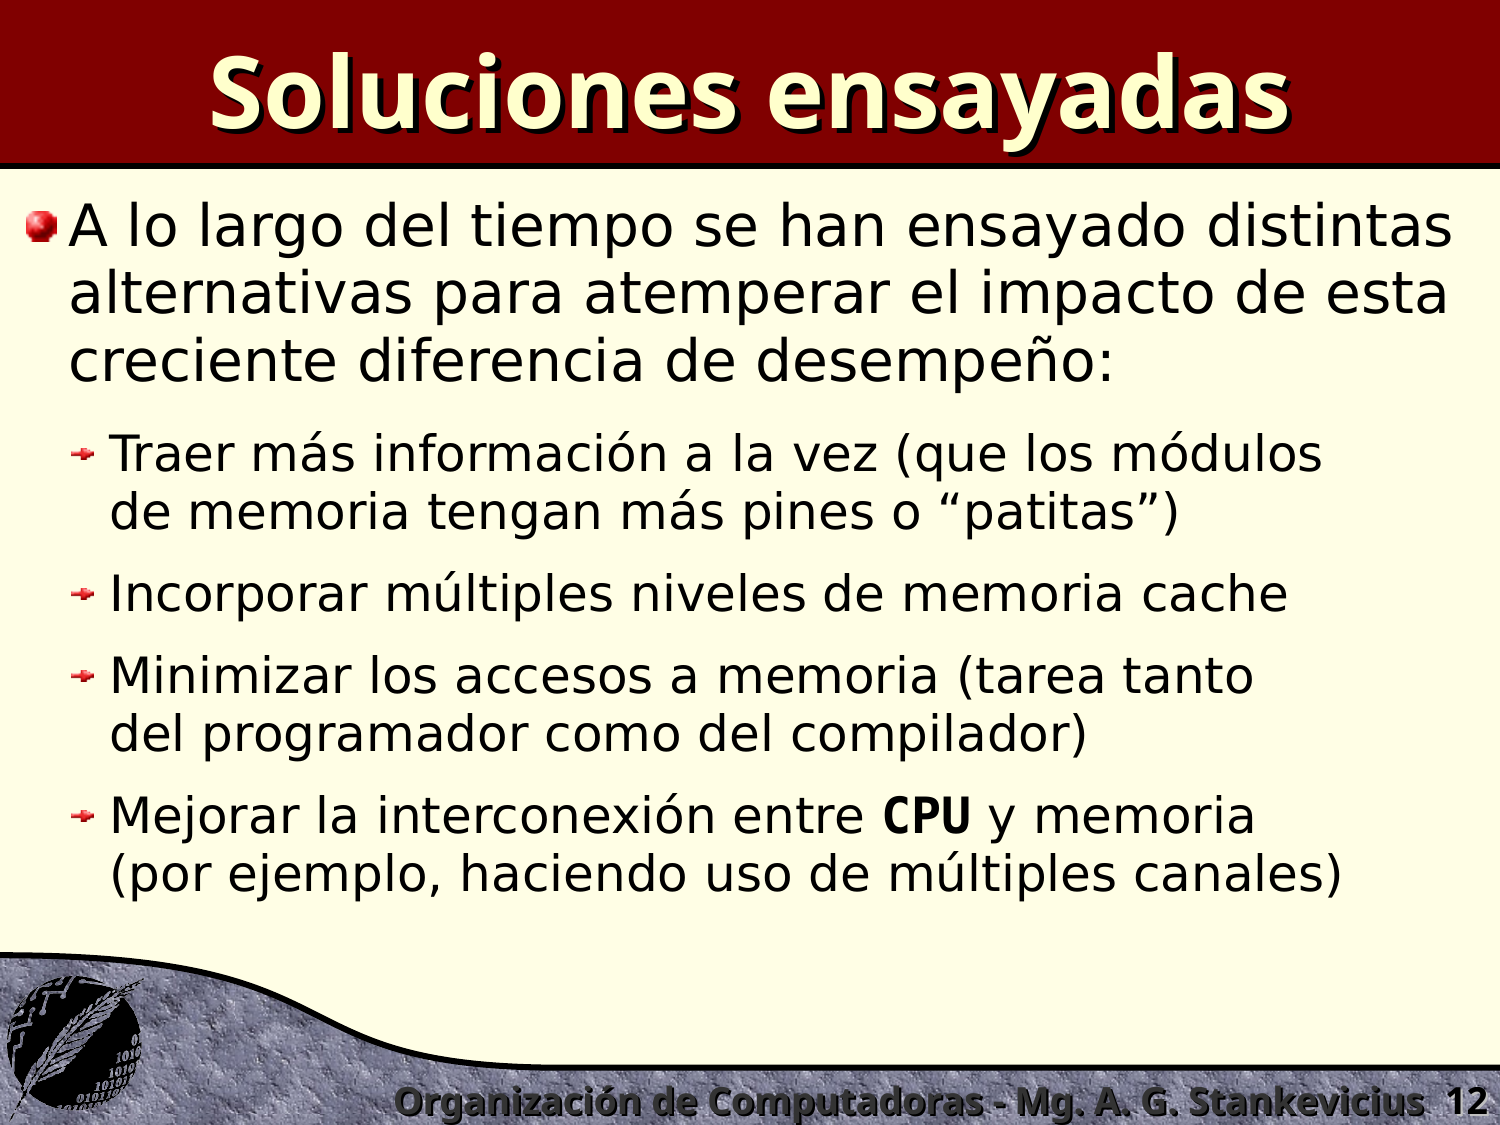

# Soluciones ensayadas
A lo largo del tiempo se han ensayado distintas alternativas para atemperar el impacto de esta creciente diferencia de desempeño:
Traer más información a la vez (que los módulos
de memoria tengan más pines o “patitas”)
Incorporar múltiples niveles de memoria cache
Minimizar los accesos a memoria (tarea tanto
del programador como del compilador)
Mejorar la interconexión entre CPU y memoria
(por ejemplo, haciendo uso de múltiples canales)
12